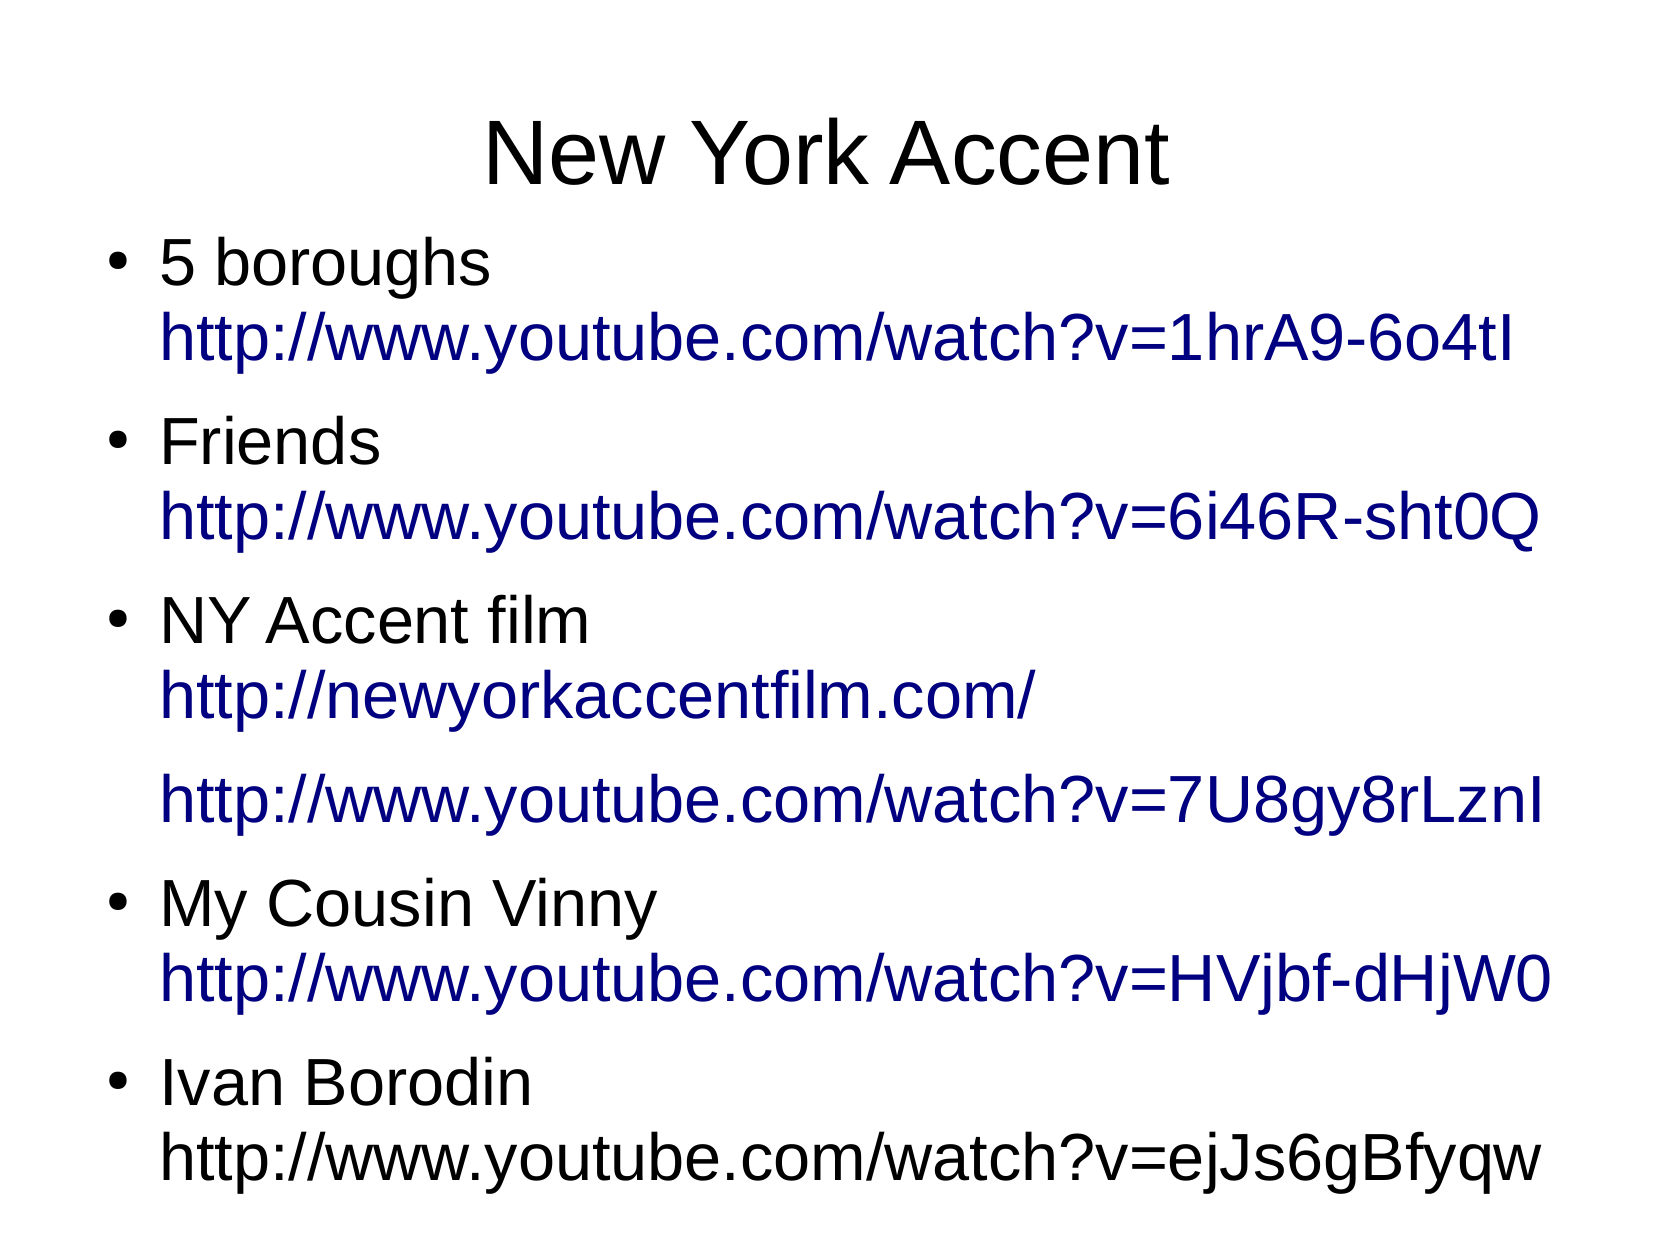

# New York Accent
5 boroughshttp://www.youtube.com/watch?v=1hrA9-6o4tI
Friendshttp://www.youtube.com/watch?v=6i46R-sht0Q
NY Accent film
http://newyorkaccentfilm.com/
http://www.youtube.com/watch?v=7U8gy8rLznI
My Cousin Vinnyhttp://www.youtube.com/watch?v=HVjbf-dHjW0
Ivan Borodin
http://www.youtube.com/watch?v=ejJs6gBfyqw